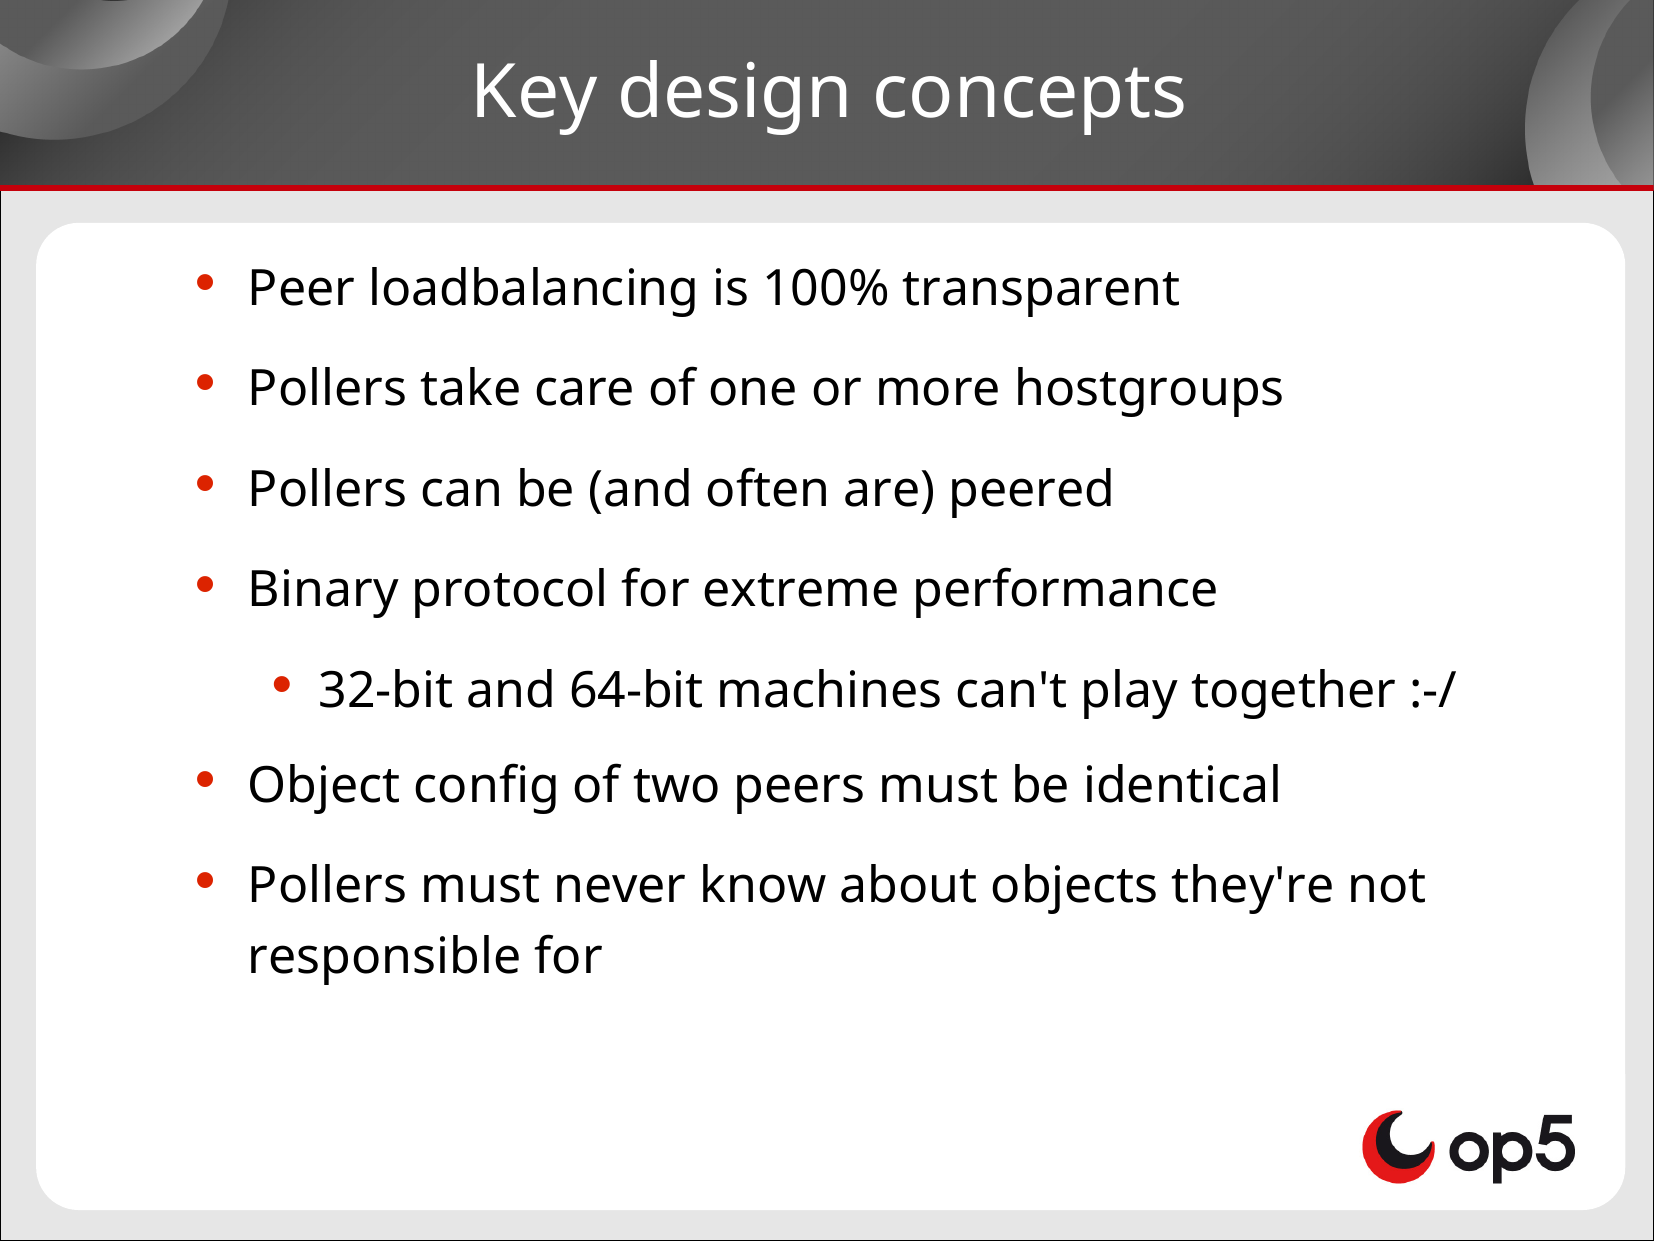

# Key design concepts
Peer loadbalancing is 100% transparent
Pollers take care of one or more hostgroups
Pollers can be (and often are) peered
Binary protocol for extreme performance
32-bit and 64-bit machines can't play together :-/
Object config of two peers must be identical
Pollers must never know about objects they're not responsible for